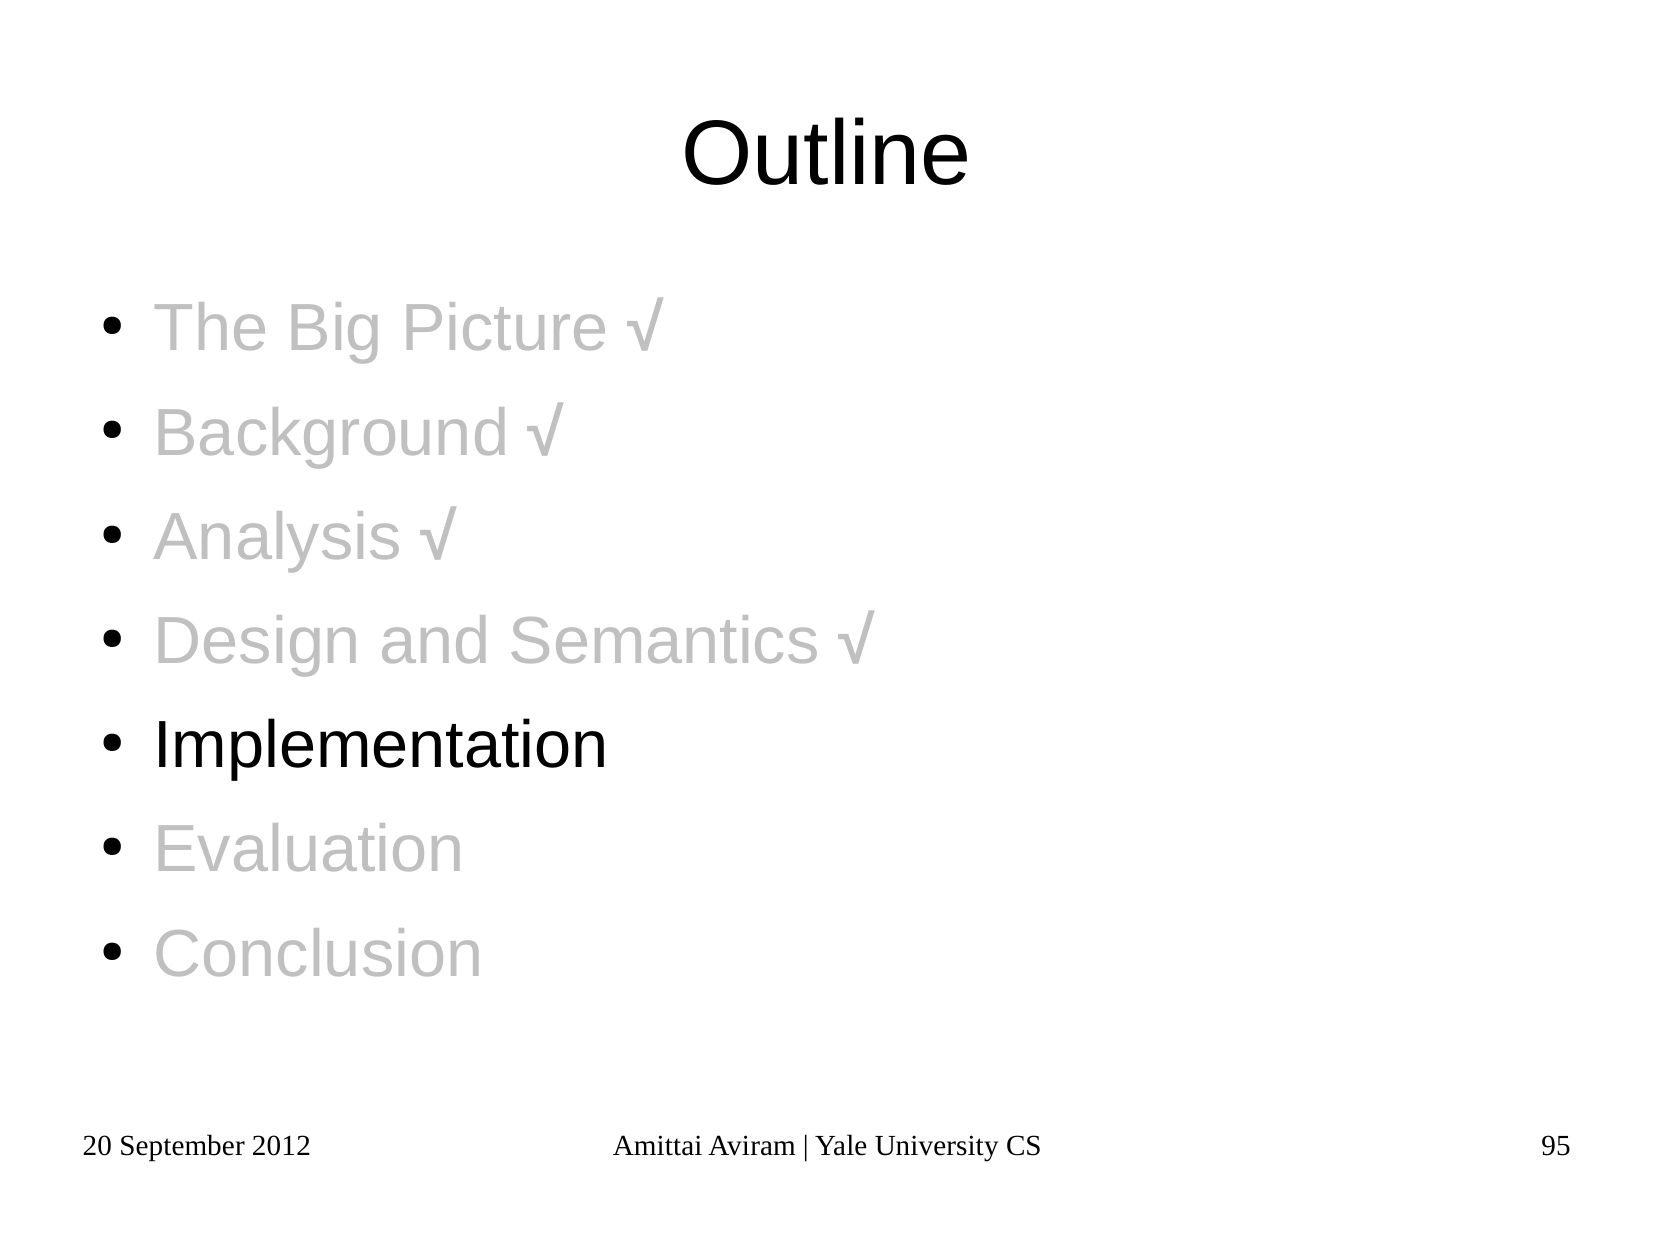

# Outline
The Big Picture √
Background √
Analysis √
Design and Semantics √
Implementation
Evaluation
Conclusion
95